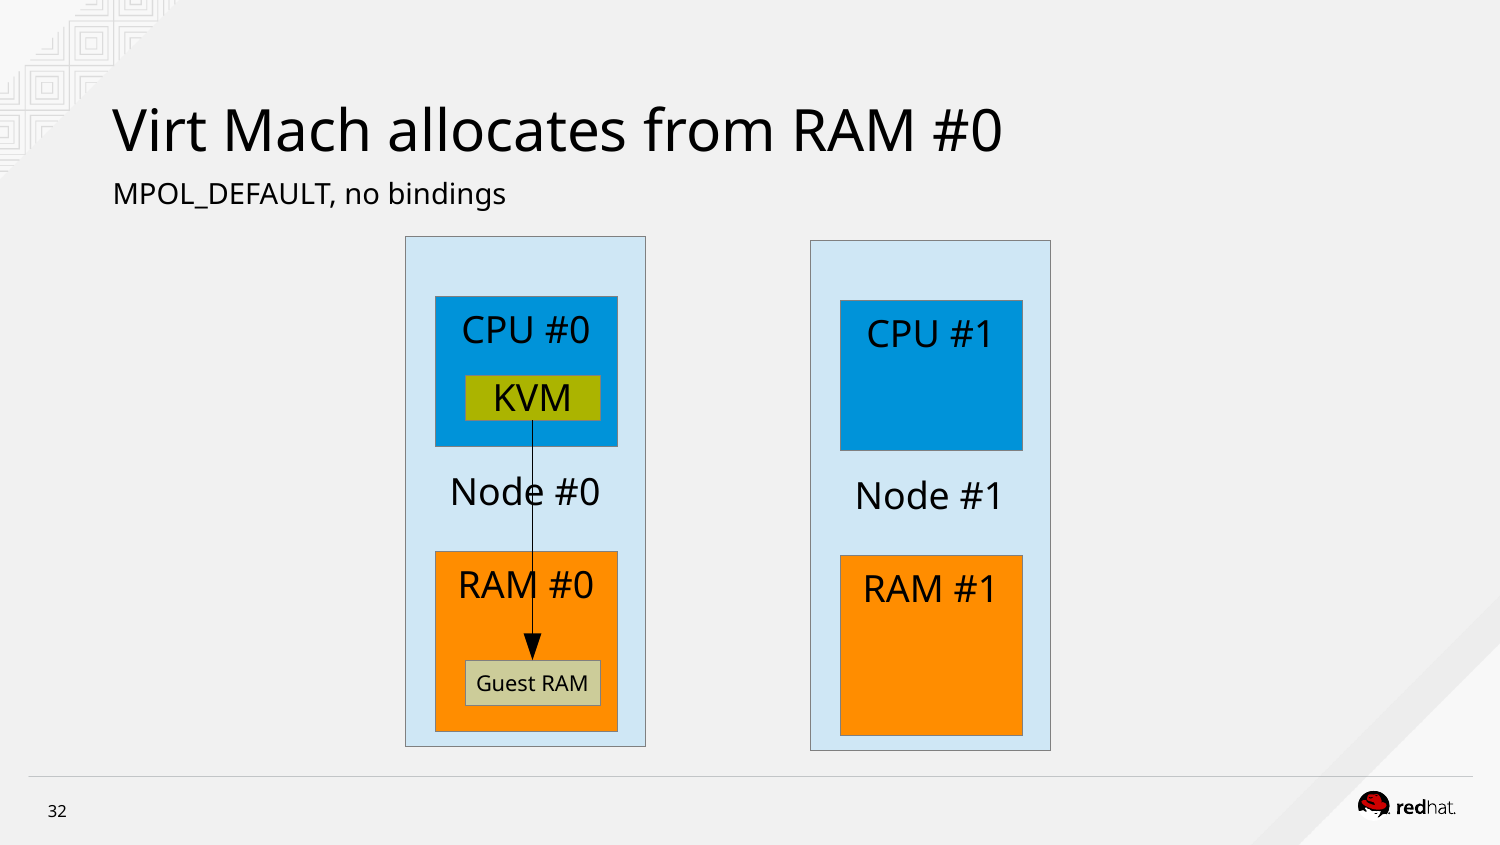

# Virt Mach allocates from RAM #0
MPOL_DEFAULT, no bindings
Node #0
Node #1
CPU #0
CPU #1
KVM
RAM #0
RAM #1
Guest RAM
32